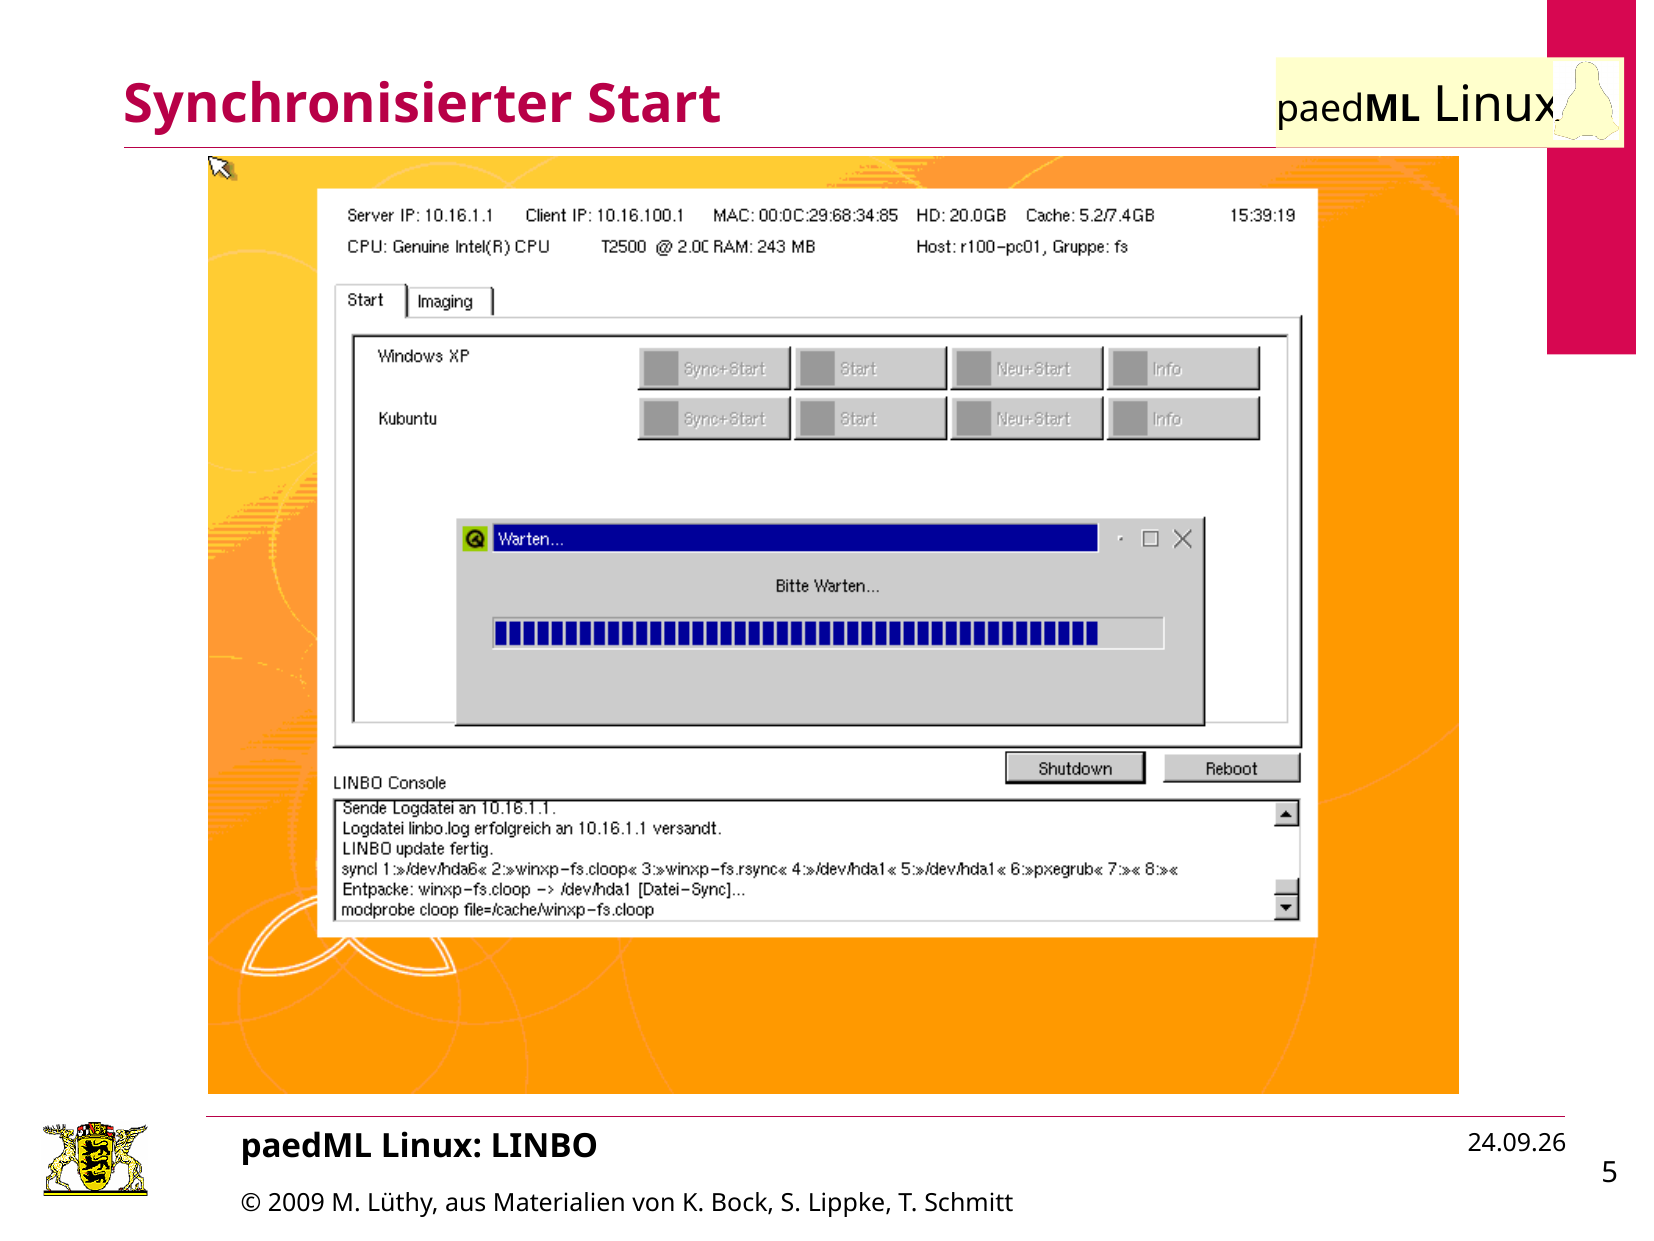

# Synchronisierter Start
© M. Lüthy, J. von der Ruhr, G. Rabus, M. Müller
5